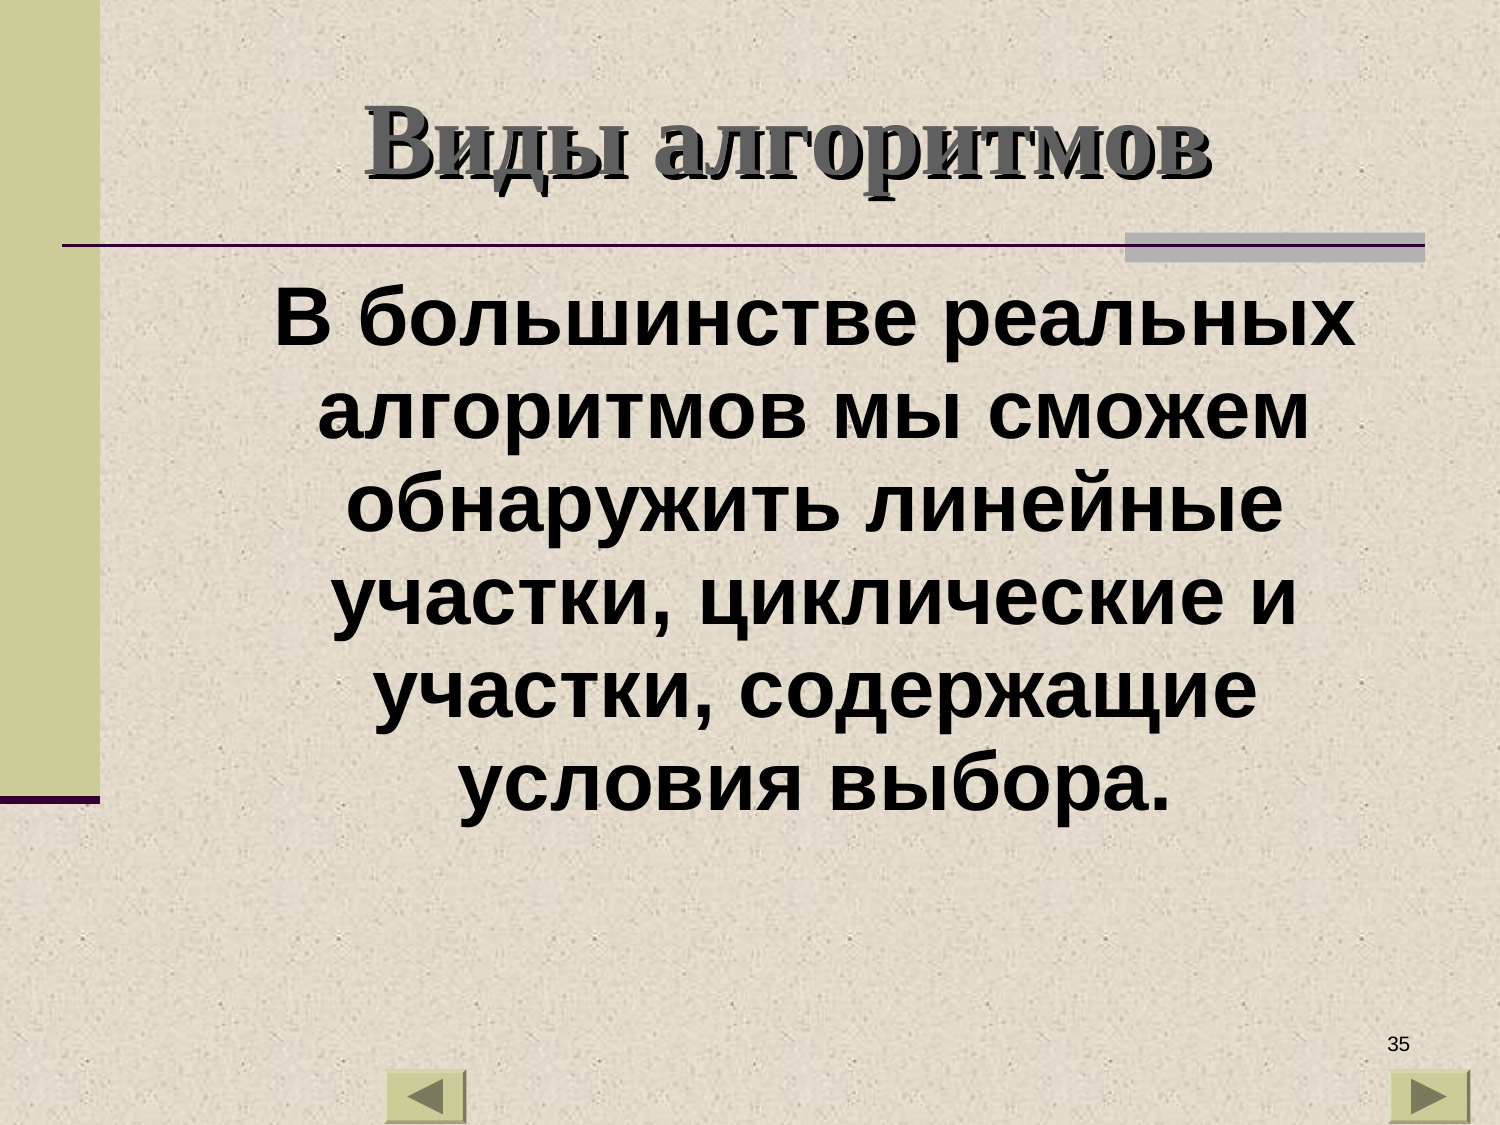

# Виды алгоритмов
	В большинстве реальных алгоритмов мы сможем обнаружить линейные участки, циклические и участки, содержащие условия выбора.
35